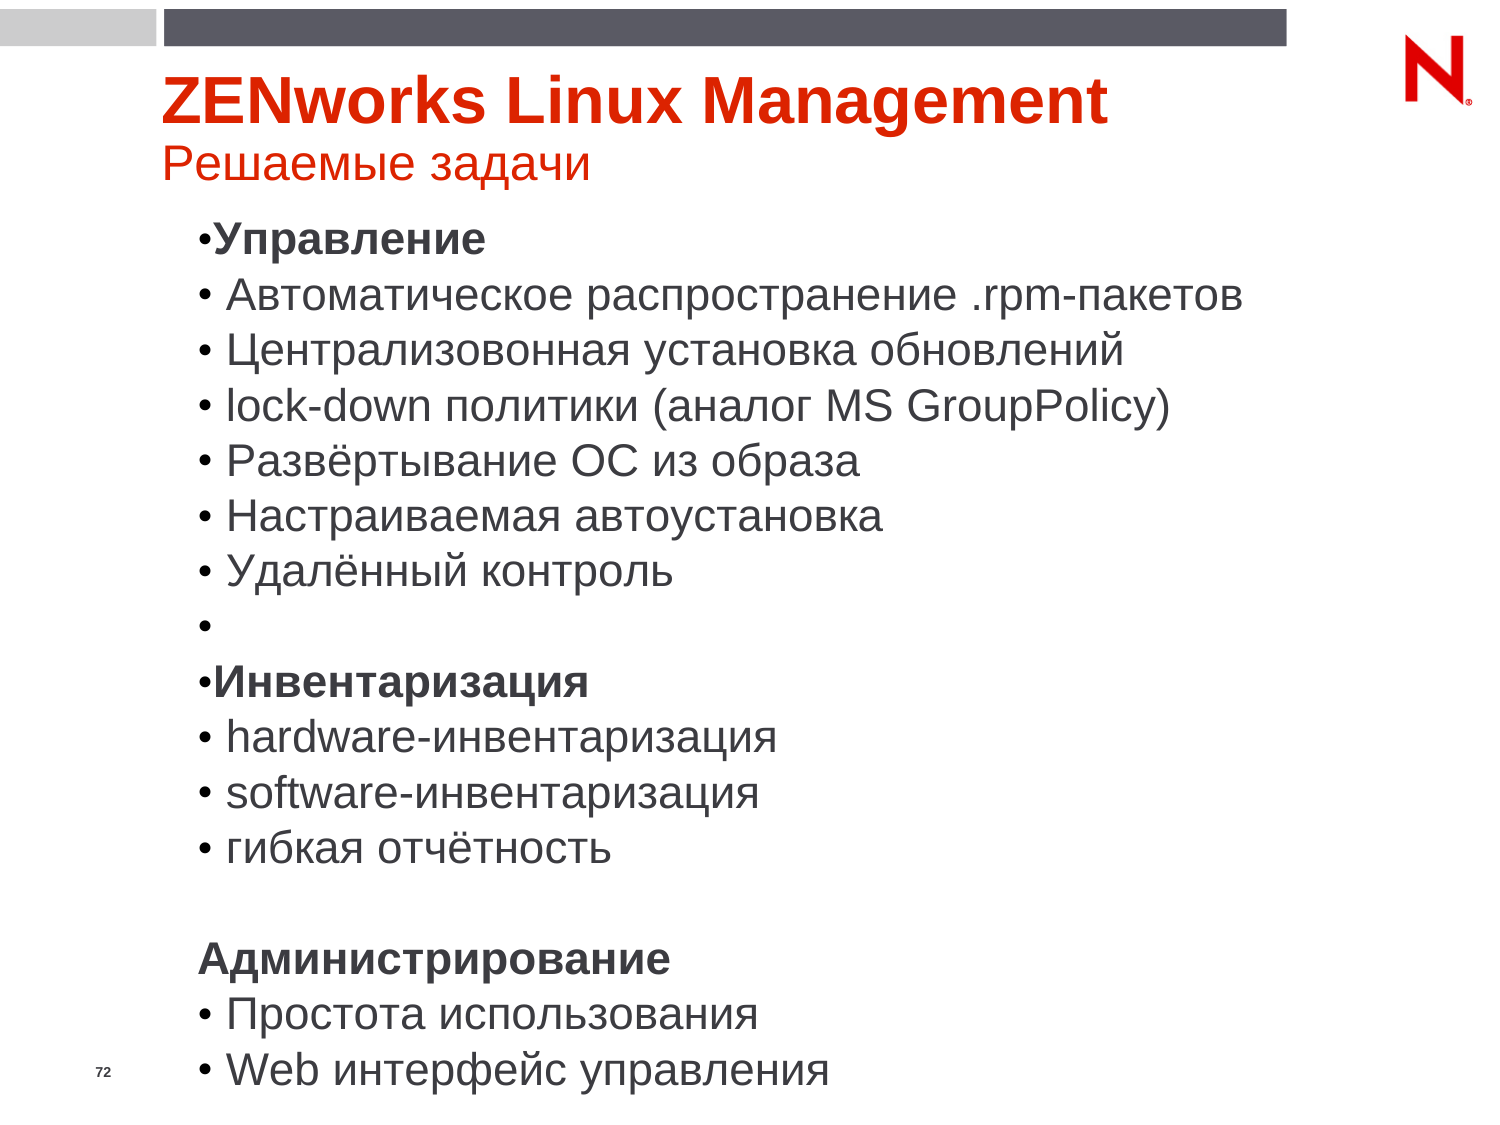

# ZENworks Linux Management Решаемые задачи
Управление
 Автоматическое распространение .rpm-пакетов
 Централизовонная установка обновлений
 lock-down политики (аналог MS GroupPolicy)
 Развёртывание ОС из образа
 Настраиваемая автоустановка
 Удалённый контроль
Инвентаризация
 hardware-инвентаризация
 software-инвентаризация
 гибкая отчётность
Администрирование
 Простота использования
 Web интерфейс управления